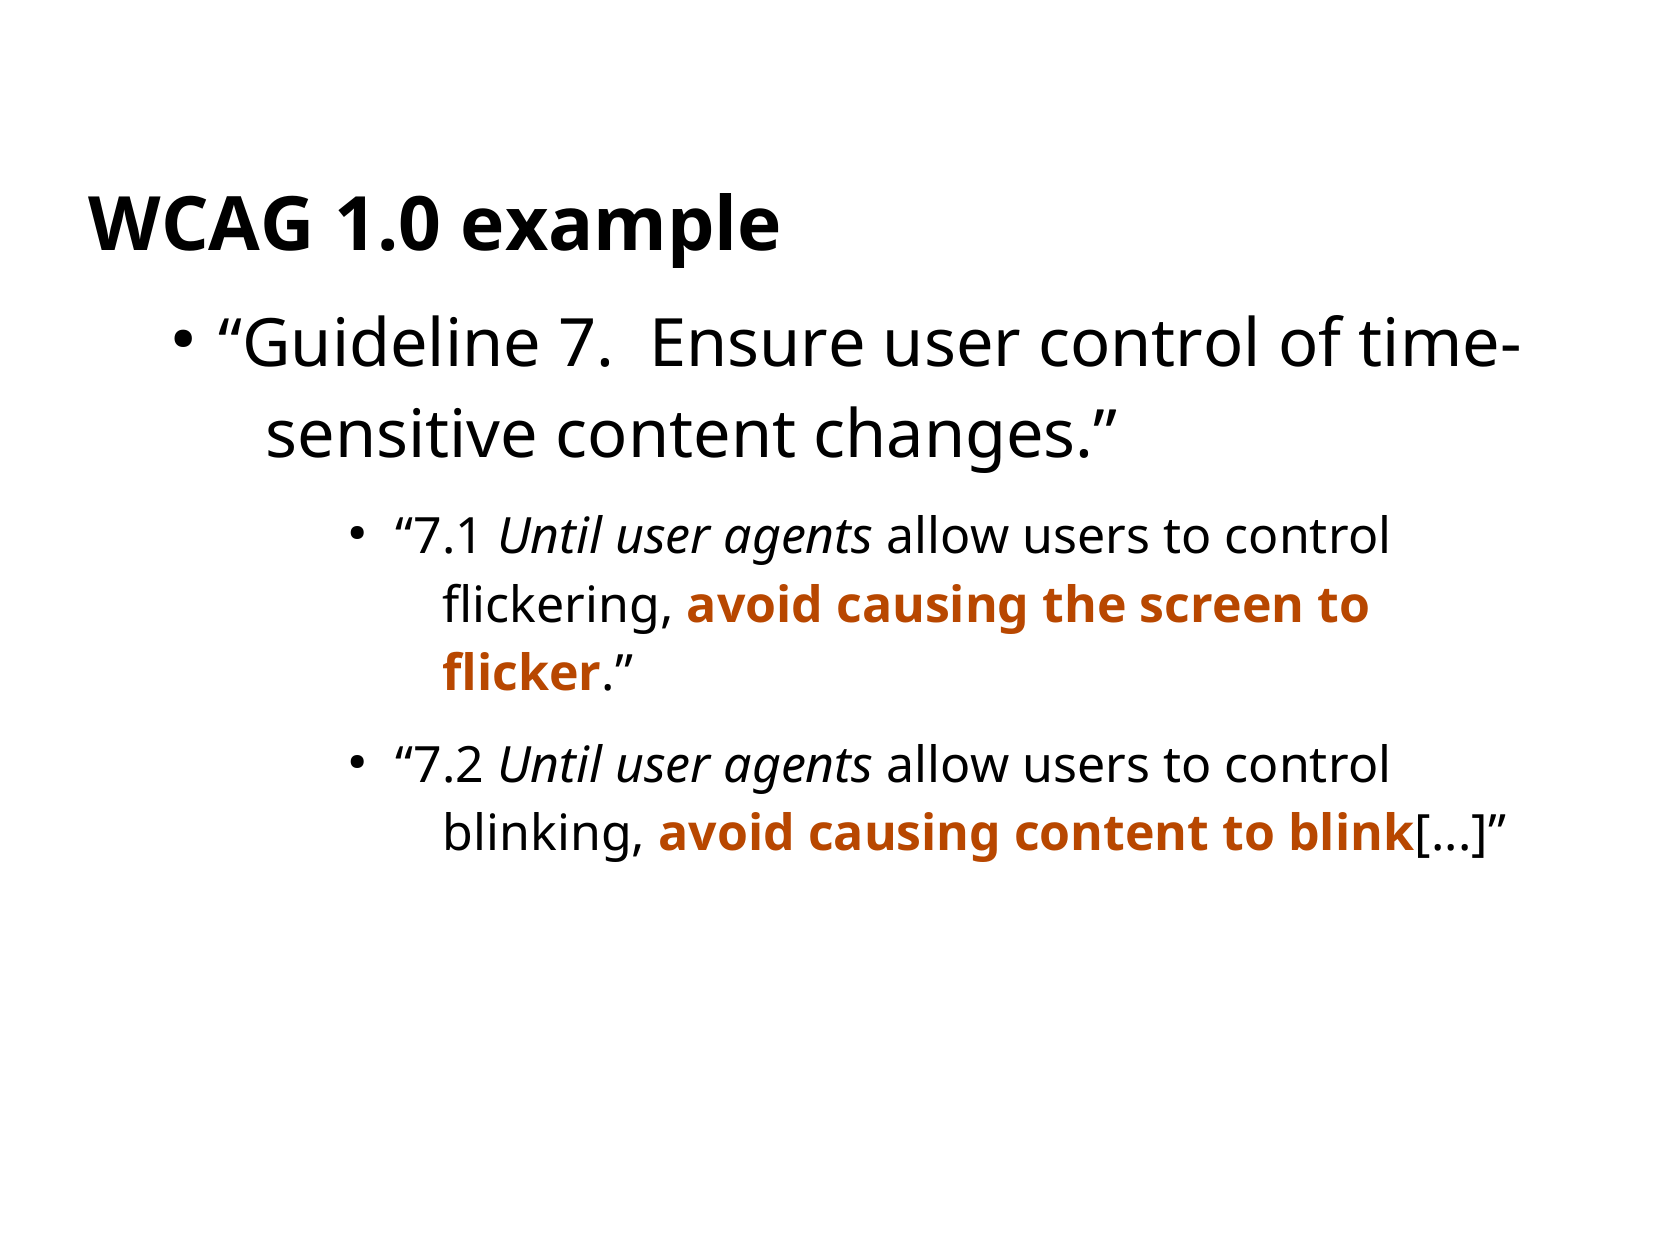

# WCAG 1.0 example
“Guideline 7. Ensure user control of time-sensitive content changes.”
“7.1 Until user agents allow users to control flickering, avoid causing the screen to flicker.”
“7.2 Until user agents allow users to control blinking, avoid causing content to blink[...]”